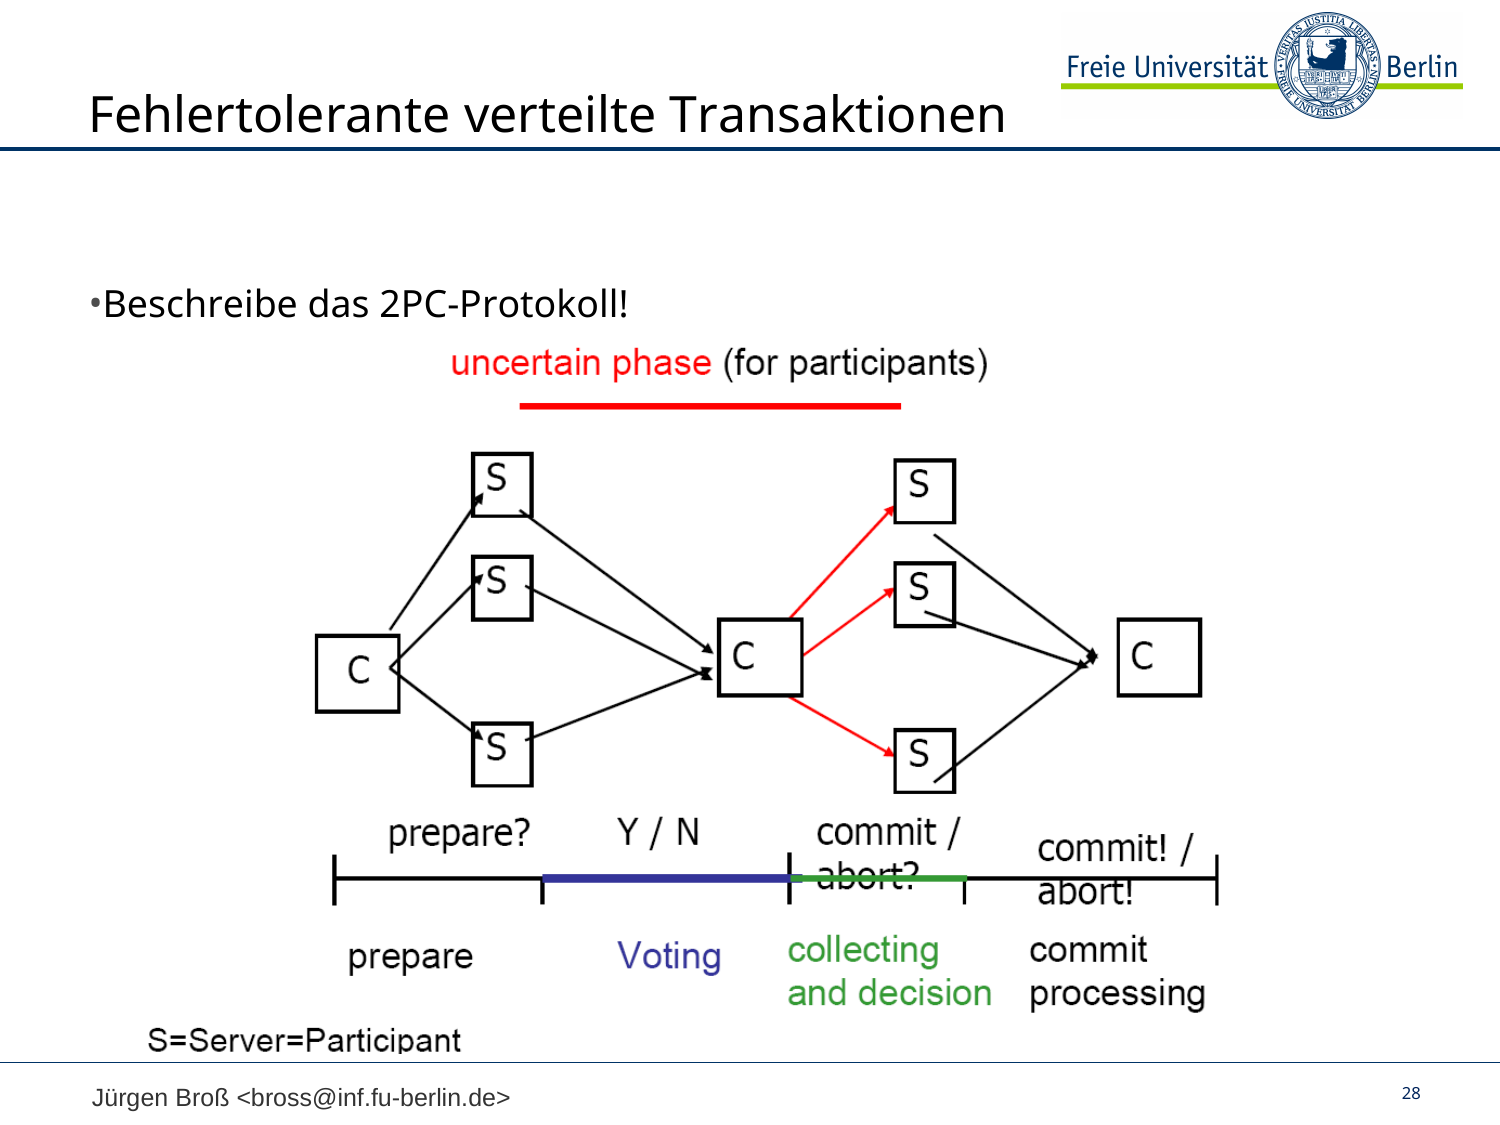

# Fehlertolerante verteilte Transaktionen
Beschreibe das 2PC-Protokoll!